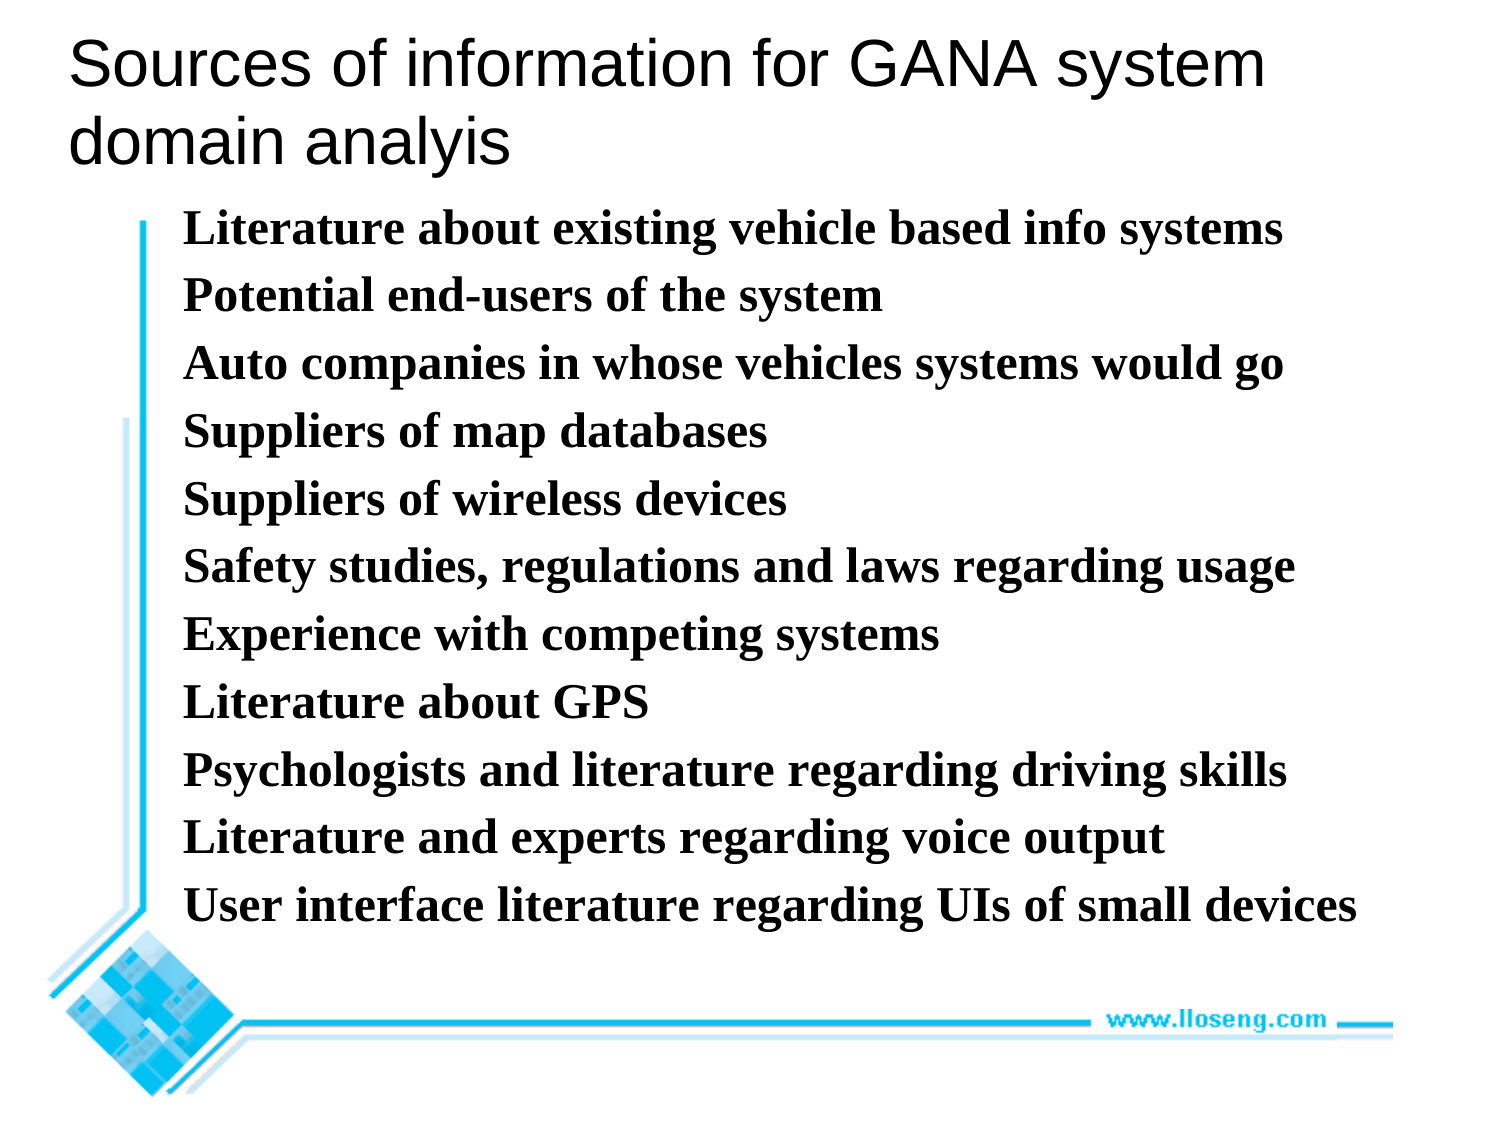

# Sources of information for GANA system domain analyis
Literature about existing vehicle based info systems
Potential end-users of the system
Auto companies in whose vehicles systems would go
Suppliers of map databases
Suppliers of wireless devices
Safety studies, regulations and laws regarding usage
Experience with competing systems
Literature about GPS
Psychologists and literature regarding driving skills
Literature and experts regarding voice output
User interface literature regarding UIs of small devices